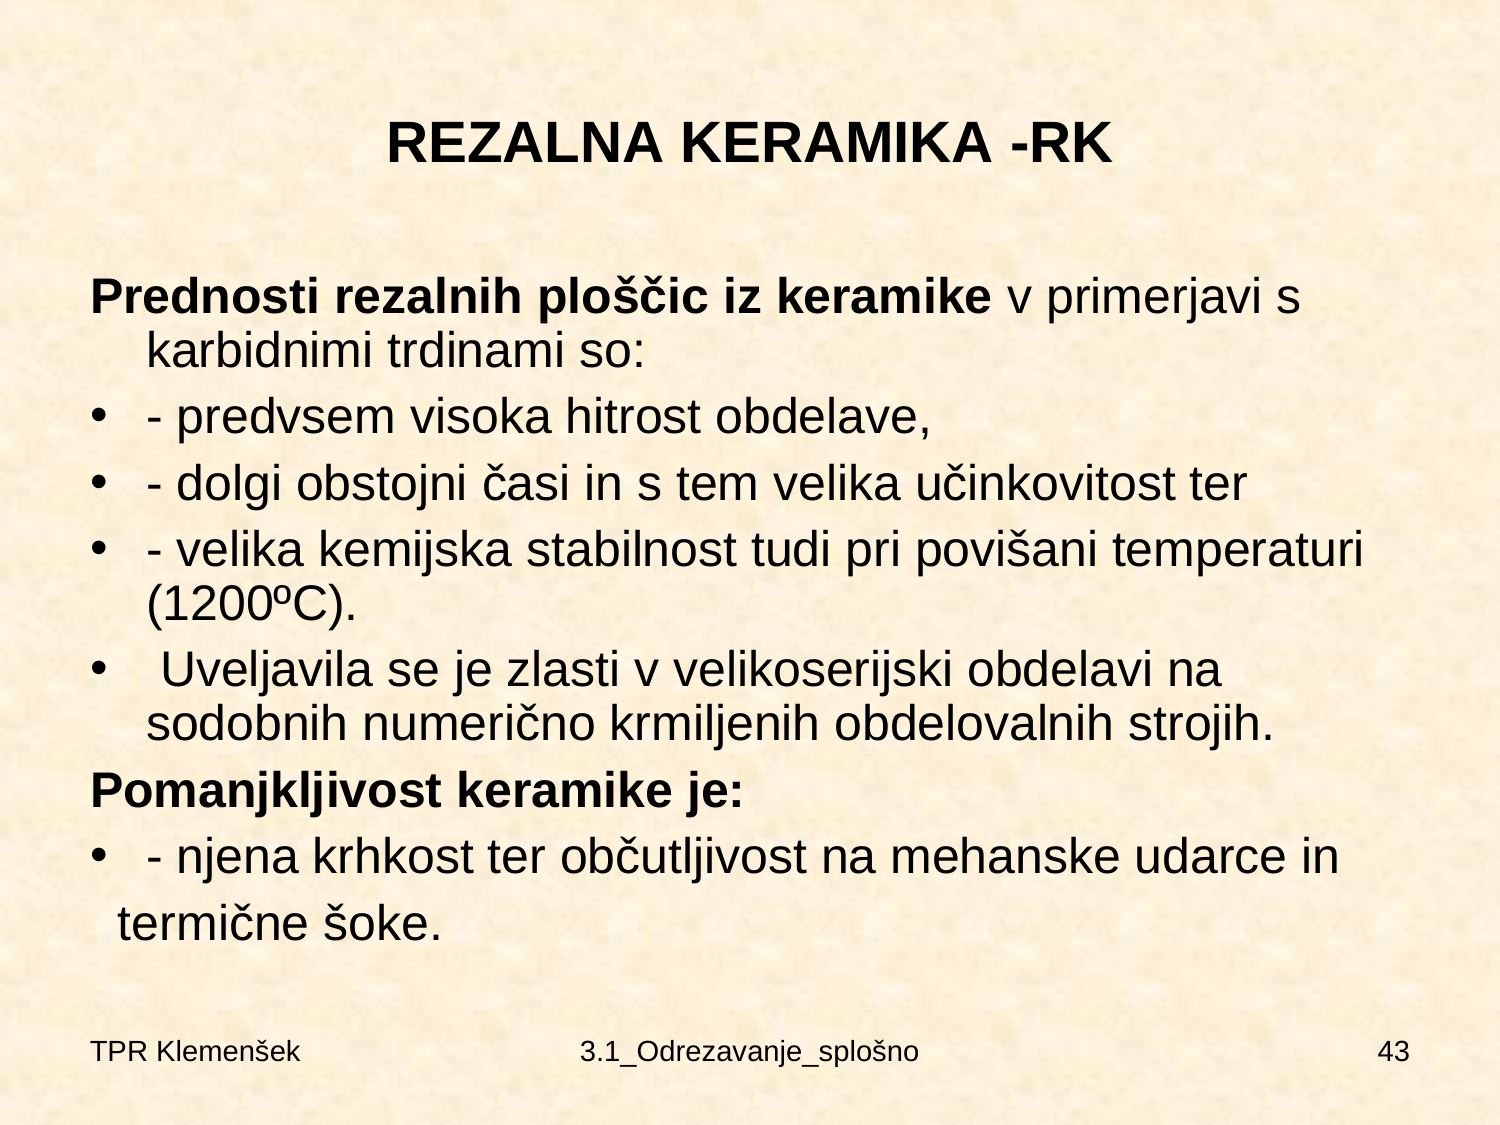

REZALNA KERAMIKA -RK
# Prednosti rezalnih ploščic iz keramike v primerjavi s karbidnimi trdinami so:
- predvsem visoka hitrost obdelave,
- dolgi obstojni časi in s tem velika učinkovitost ter
- velika kemijska stabilnost tudi pri povišani temperaturi (1200ºC).
 Uveljavila se je zlasti v velikoserijski obdelavi na sodobnih numerično krmiljenih obdelovalnih strojih.
Pomanjkljivost keramike je:
- njena krhkost ter občutljivost na mehanske udarce in
 termične šoke.
TPR Klemenšek
3.1_Odrezavanje_splošno